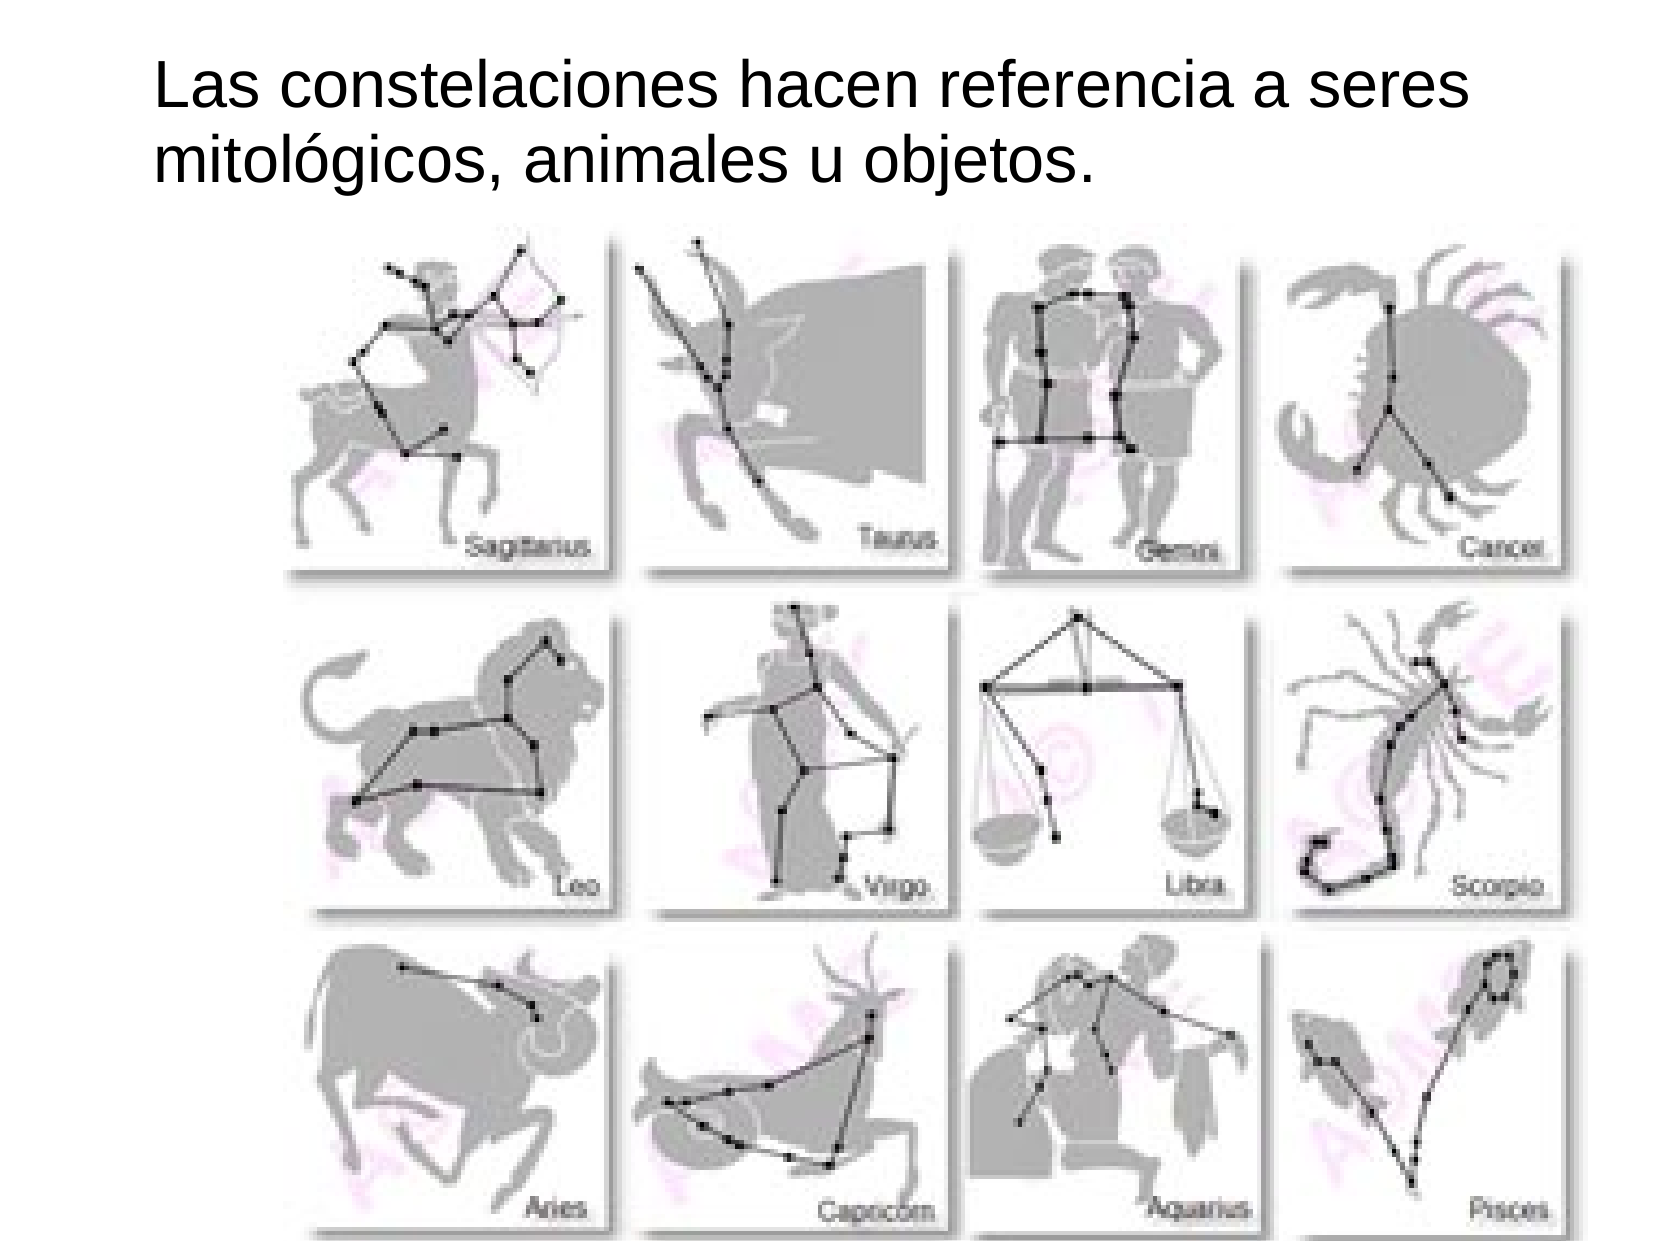

# Las constelaciones hacen referencia a seres mitológicos, animales u objetos.